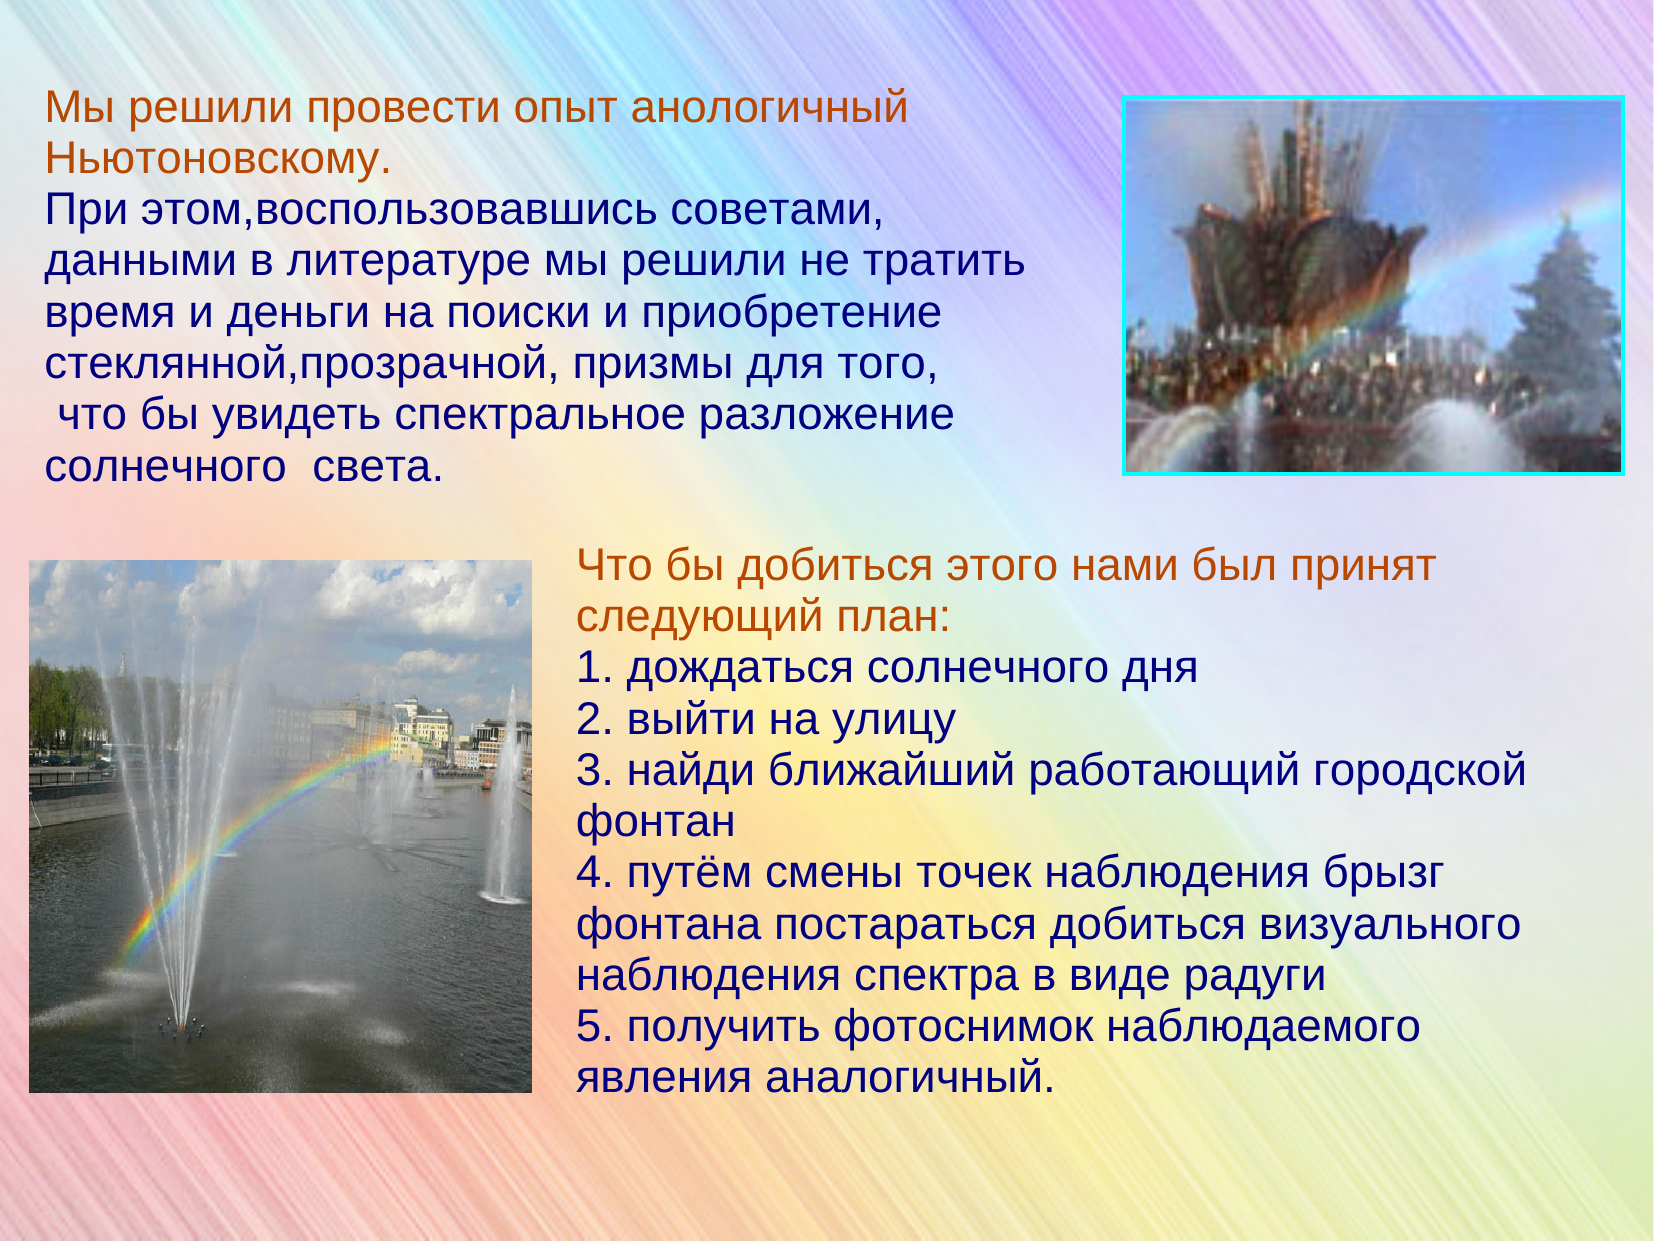

Мы решили провести опыт анологичный
Ньютоновскому.
При этом,воспользовавшись советами,
данными в литературе мы решили не тратить
время и деньги на поиски и приобретение
стеклянной,прозрачной, призмы для того,
 что бы увидеть спектральное разложение
солнечного света.
Что бы добиться этого нами был принят следующий план:
1. дождаться солнечного дня
2. выйти на улицу
3. найди ближайший работающий городской фонтан
4. путём смены точек наблюдения брызг фонтана постараться добиться визуального наблюдения спектра в виде радуги
5. получить фотоснимок наблюдаемого явления аналогичный.